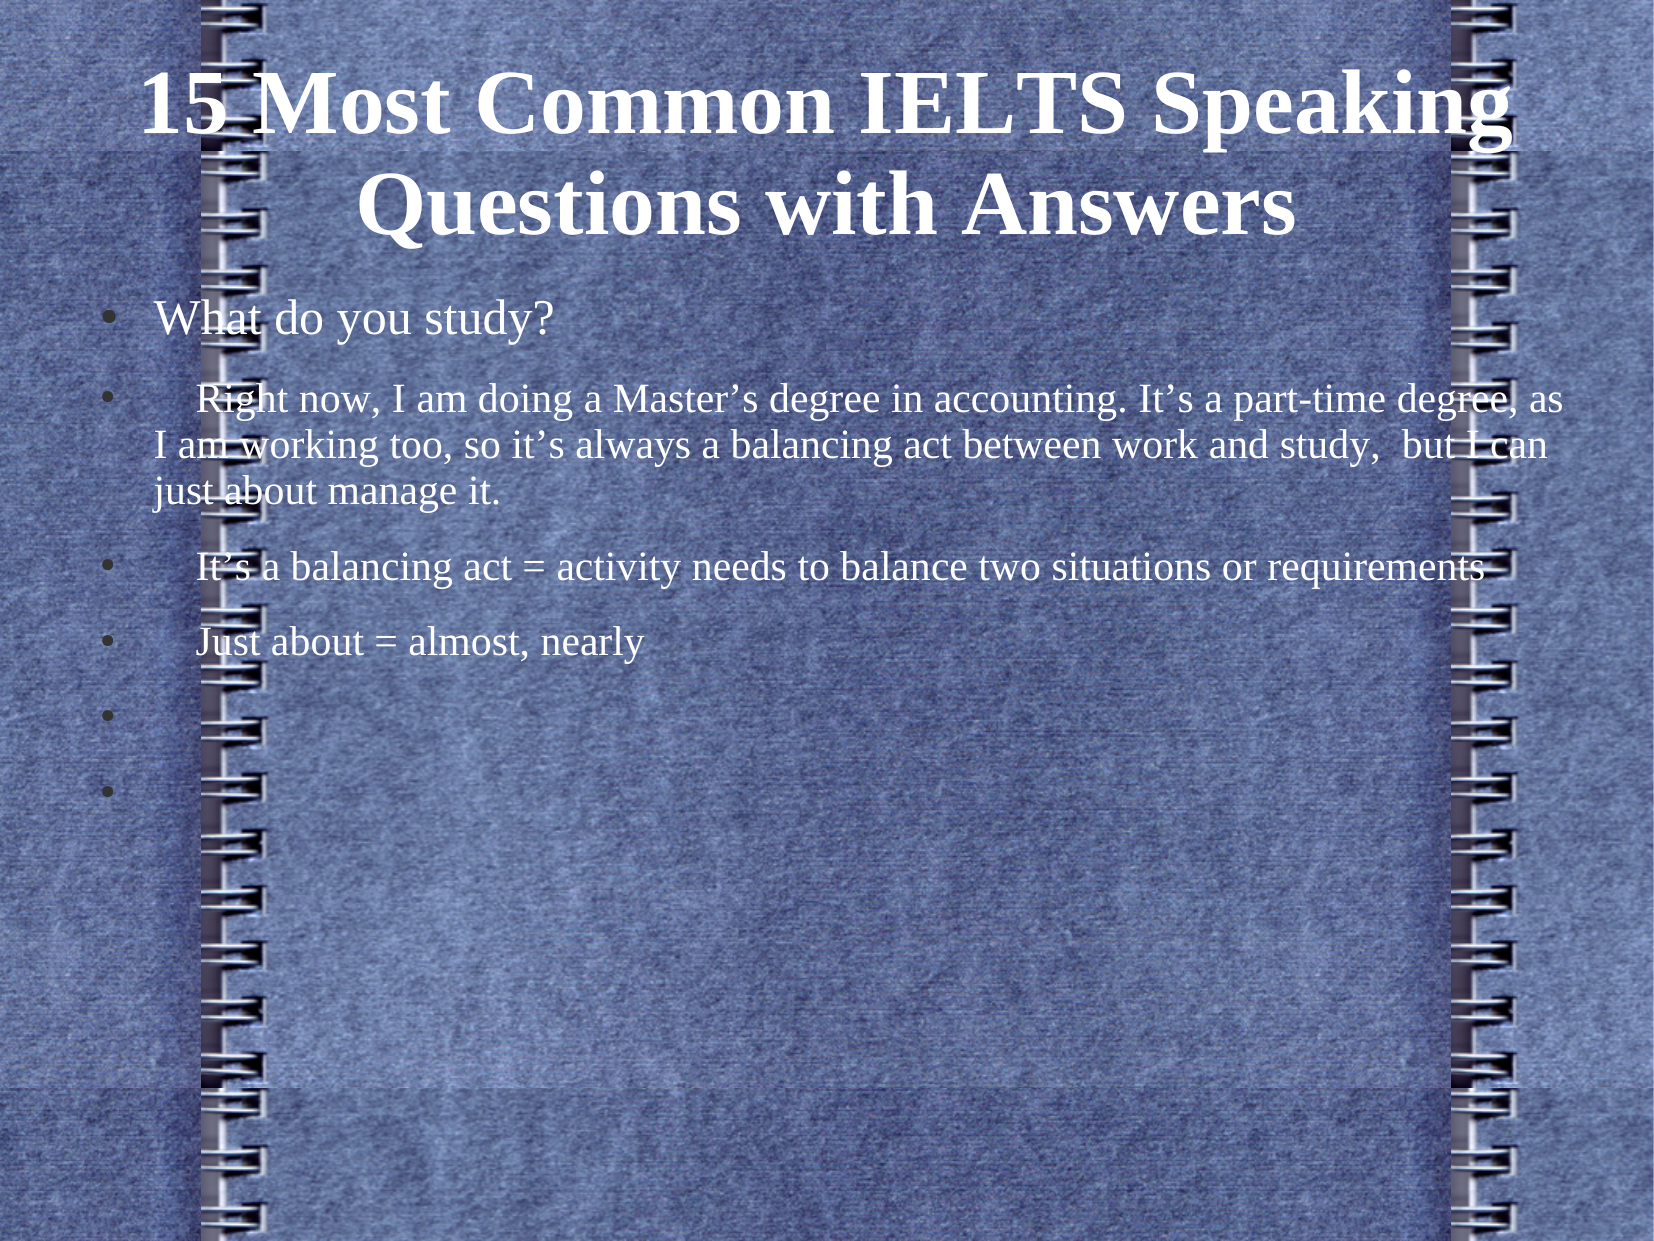

# 15 Most Common IELTS Speaking Questions with Answers
What do you study?
 Right now, I am doing a Master’s degree in accounting. It’s a part-time degree, as I am working too, so it’s always a balancing act between work and study, but I can just about manage it.
 It’s a balancing act = activity needs to balance two situations or requirements
 Just about = almost, nearly